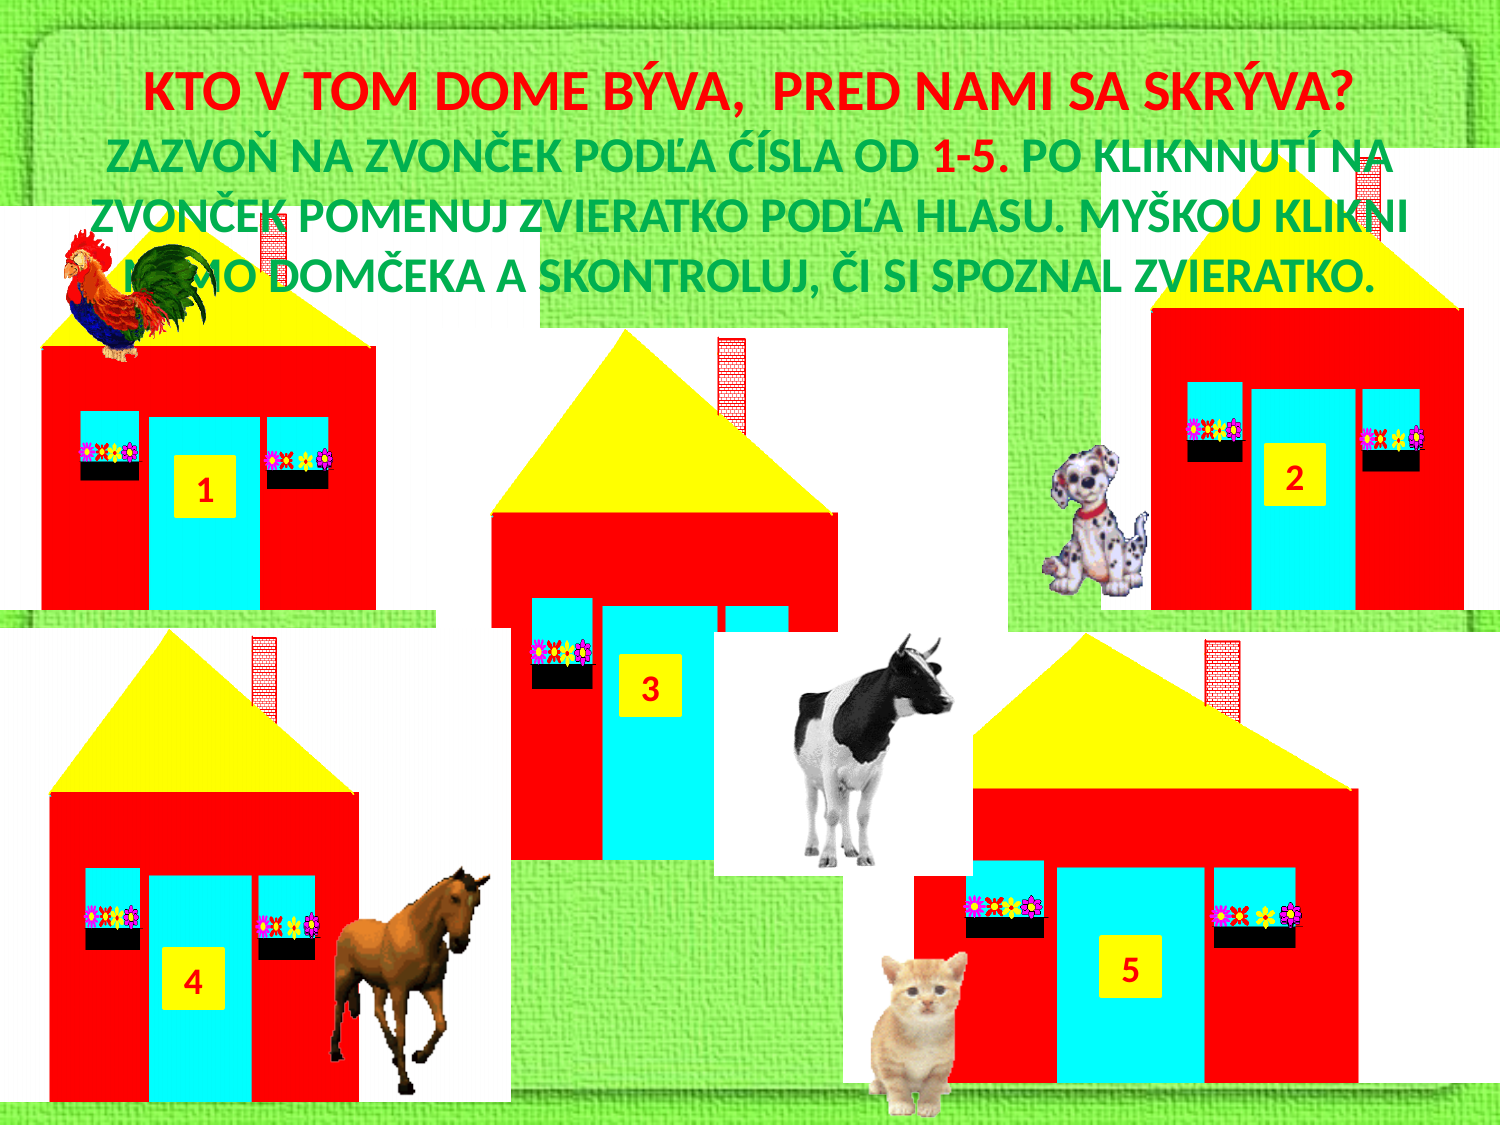

# KTO V TOM DOME BÝVA, PRED NAMI SA SKRÝVA? ZAZVOŇ NA ZVONČEK PODĽA ĆÍSLA OD 1-5. PO KLIKNNUTÍ NA ZVONČEK POMENUJ ZVIERATKO PODĽA HLASU. MYŠKOU KLIKNI MIMO DOMČEKA A SKONTROLUJ, ČI SI SPOZNAL ZVIERATKO.
2
1
3
5
4